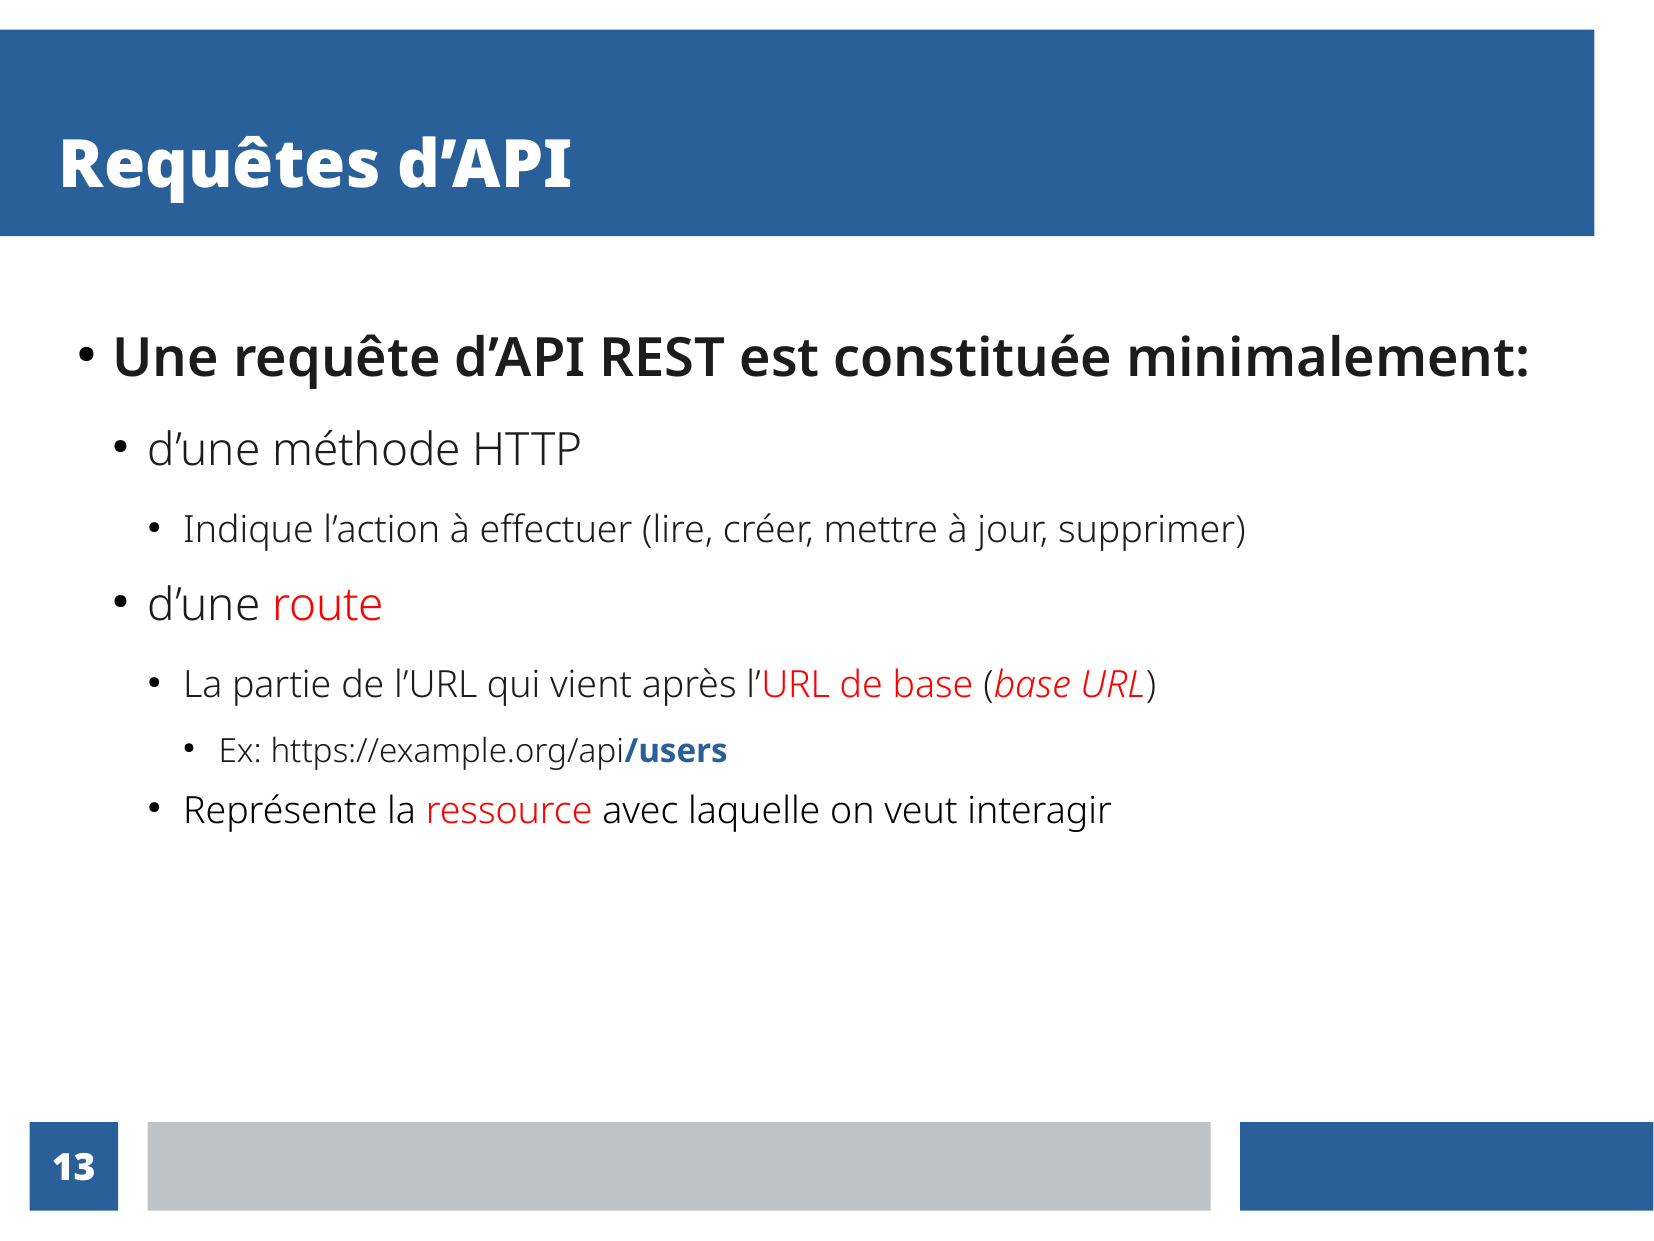

# Requêtes d’API
Une requête d’API REST est constituée minimalement:
d’une méthode HTTP
Indique l’action à effectuer (lire, créer, mettre à jour, supprimer)
d’une route
La partie de l’URL qui vient après l’URL de base (base URL)
Ex: https://example.org/api/users
Représente la ressource avec laquelle on veut interagir
13